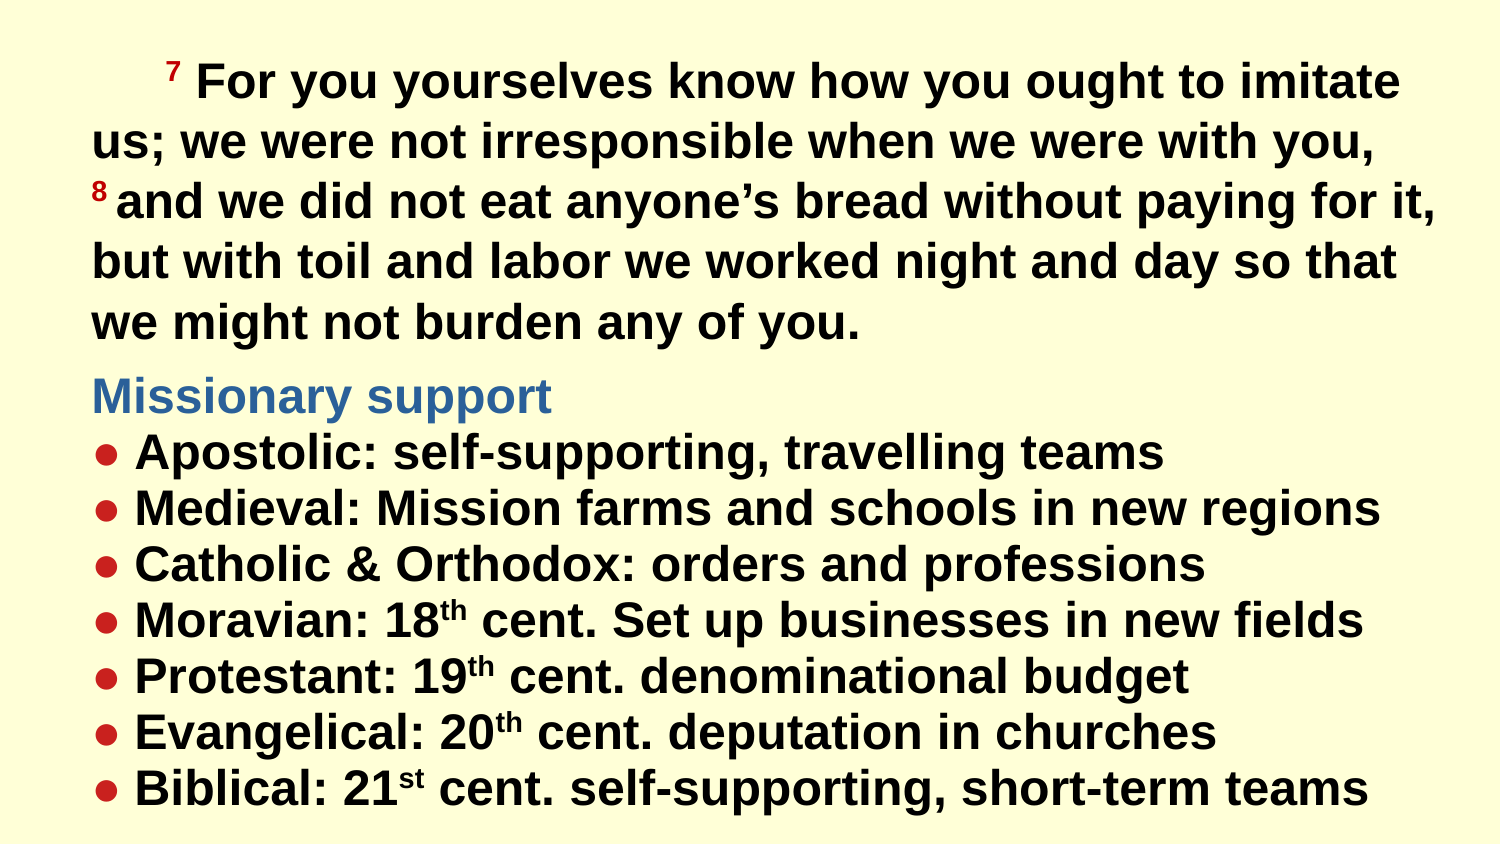

7 For you yourselves know how you ought to imitate us; we were not irresponsible when we were with you, 8 and we did not eat anyone’s bread without paying for it, but with toil and labor we worked night and day so that we might not burden any of you.
Missionary support
● Apostolic: self-supporting, travelling teams
● Medieval: Mission farms and schools in new regions
● Catholic & Orthodox: orders and professions
● Moravian: 18th cent. Set up businesses in new fields
● Protestant: 19th cent. denominational budget
● Evangelical: 20th cent. deputation in churches
● Biblical: 21st cent. self-supporting, short-term teams